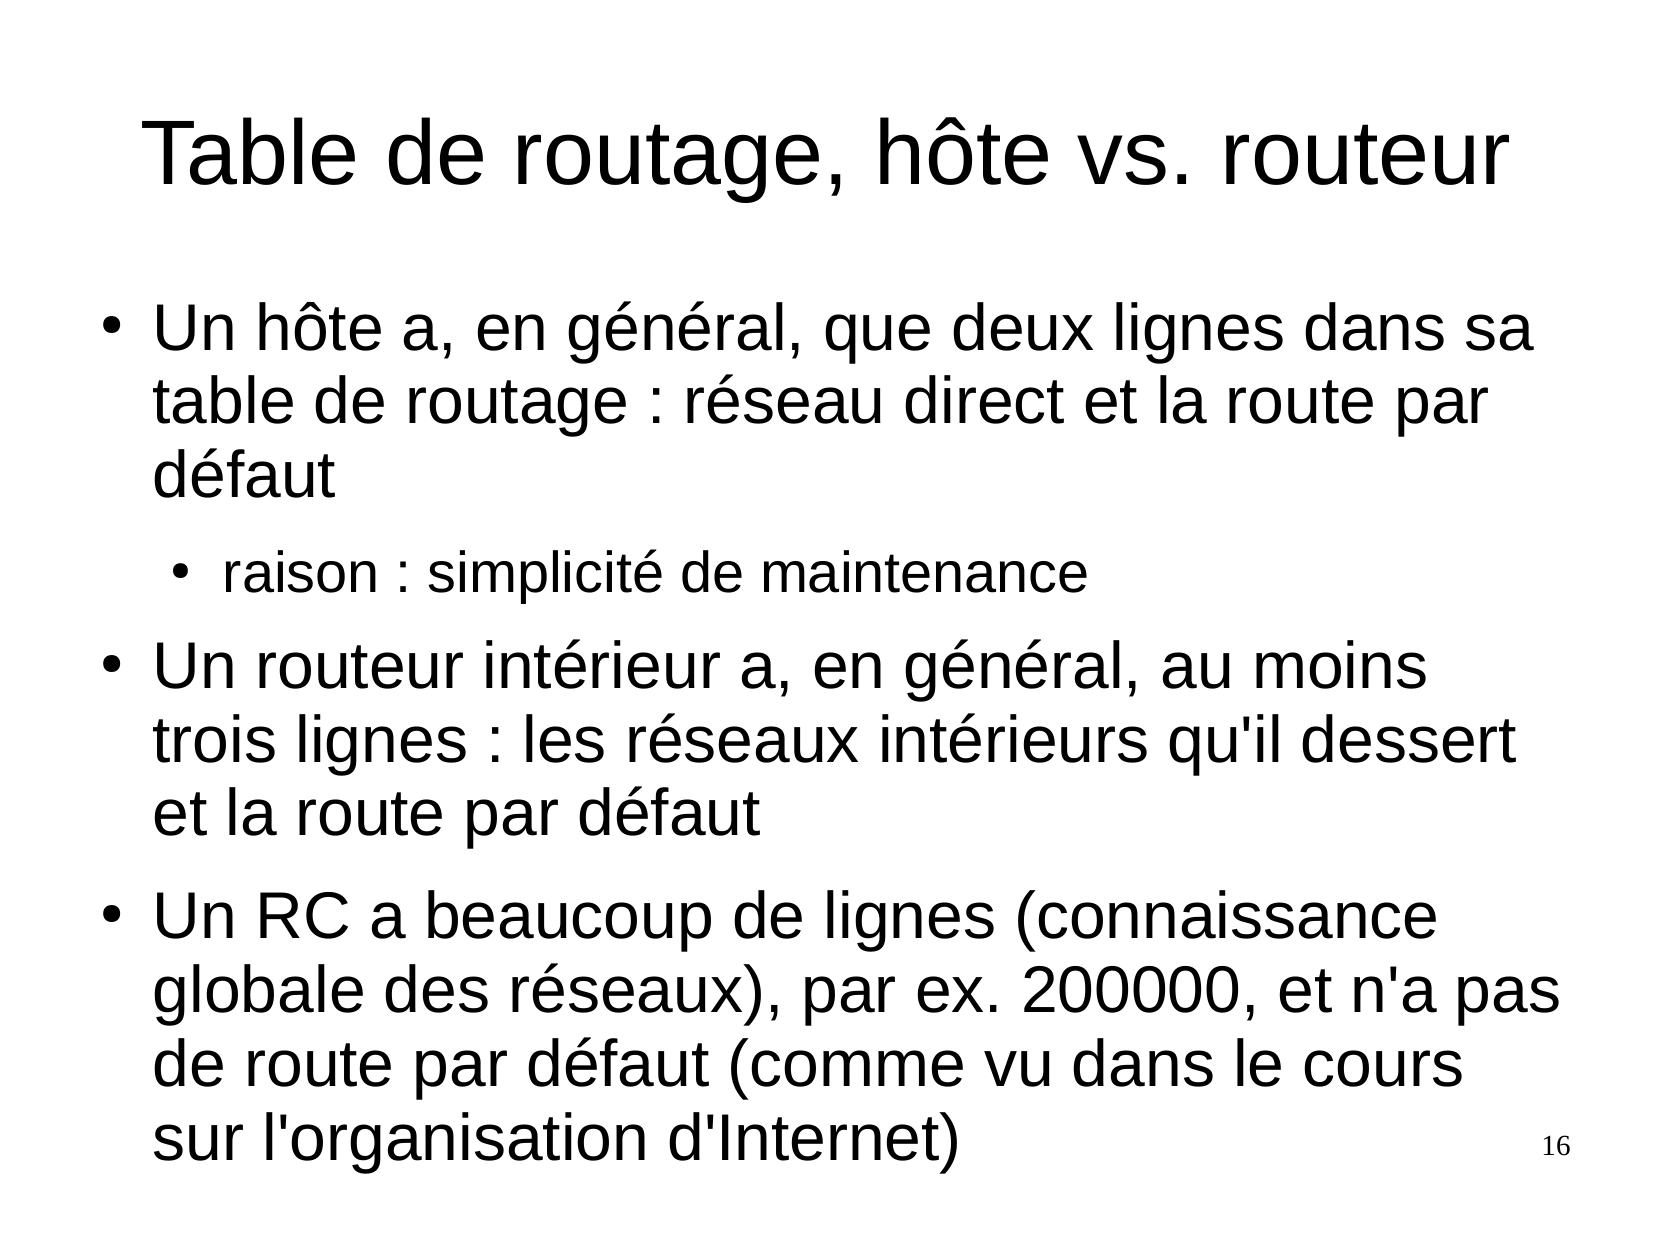

# Table de routage, hôte vs. routeur
Un hôte a, en général, que deux lignes dans sa table de routage : réseau direct et la route par défaut
raison : simplicité de maintenance
Un routeur intérieur a, en général, au moins trois lignes : les réseaux intérieurs qu'il dessert et la route par défaut
Un RC a beaucoup de lignes (connaissance globale des réseaux), par ex. 200000, et n'a pas de route par défaut (comme vu dans le cours sur l'organisation d'Internet)
16